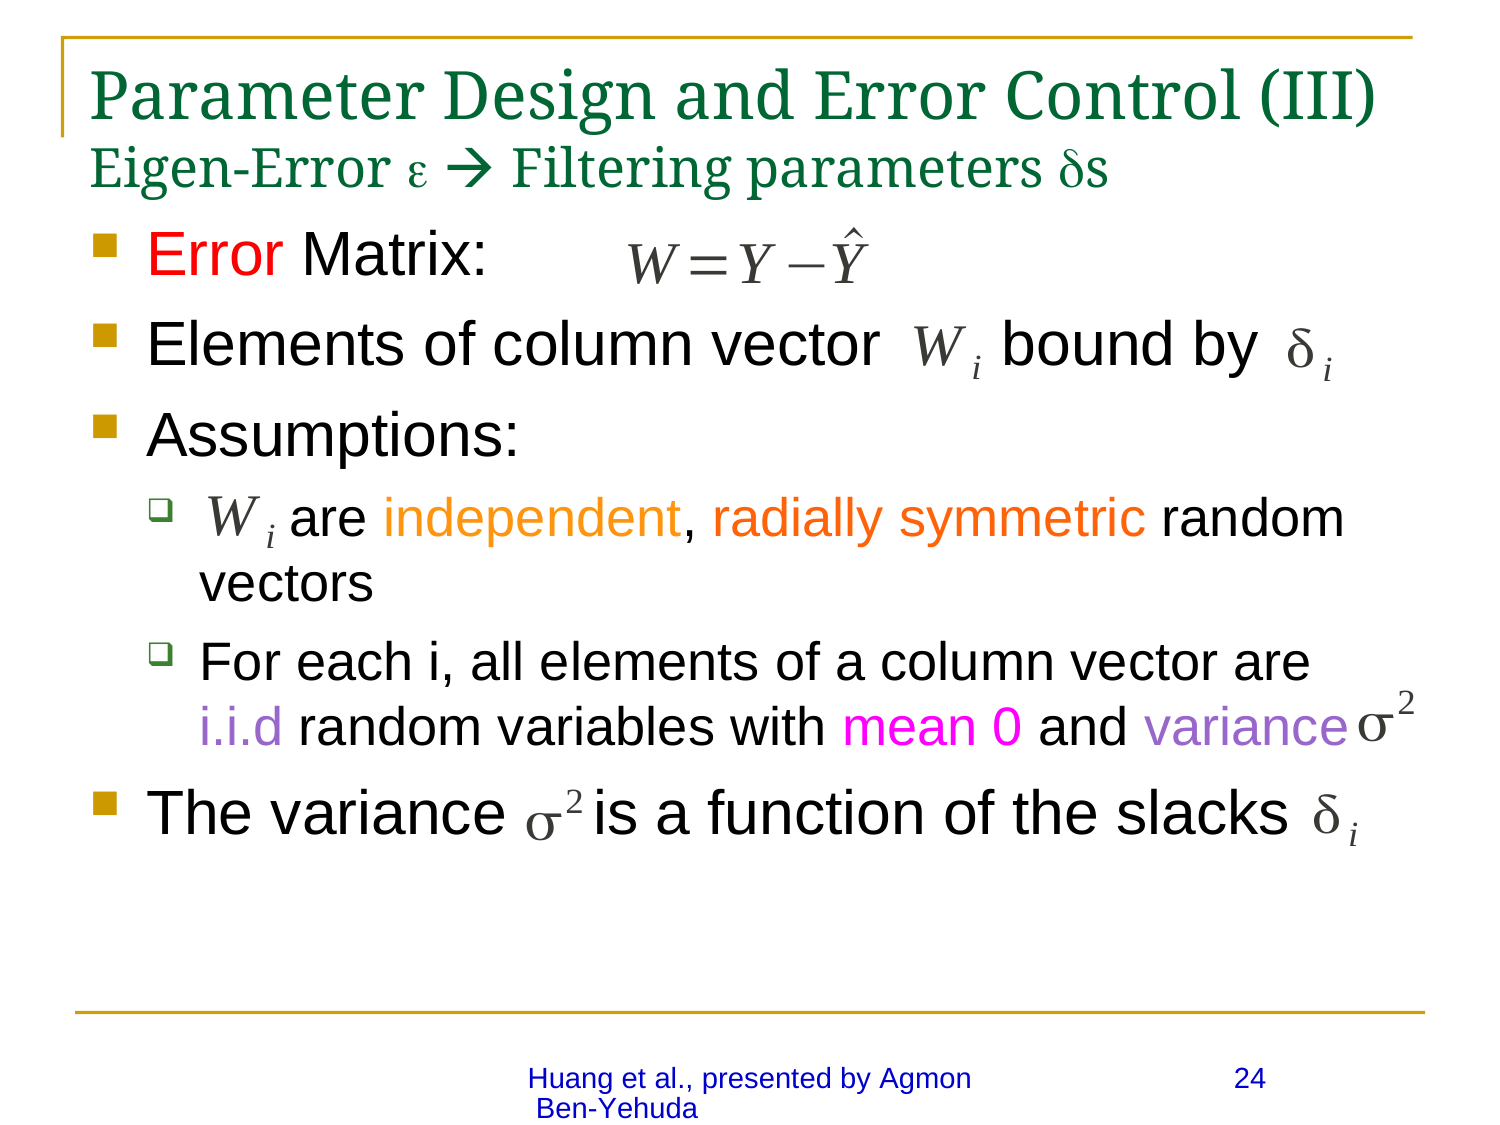

# Parameter Design and Error Control (III) Eigen-Error   Filtering parameters s
Error Matrix:
Elements of column vector bound by
Assumptions:
 are independent, radially symmetric random vectors
For each i, all elements of a column vector are i.i.d random variables with mean 0 and variance
The variance is a function of the slacks
Huang et al., presented by Agmon Ben-Yehuda
24